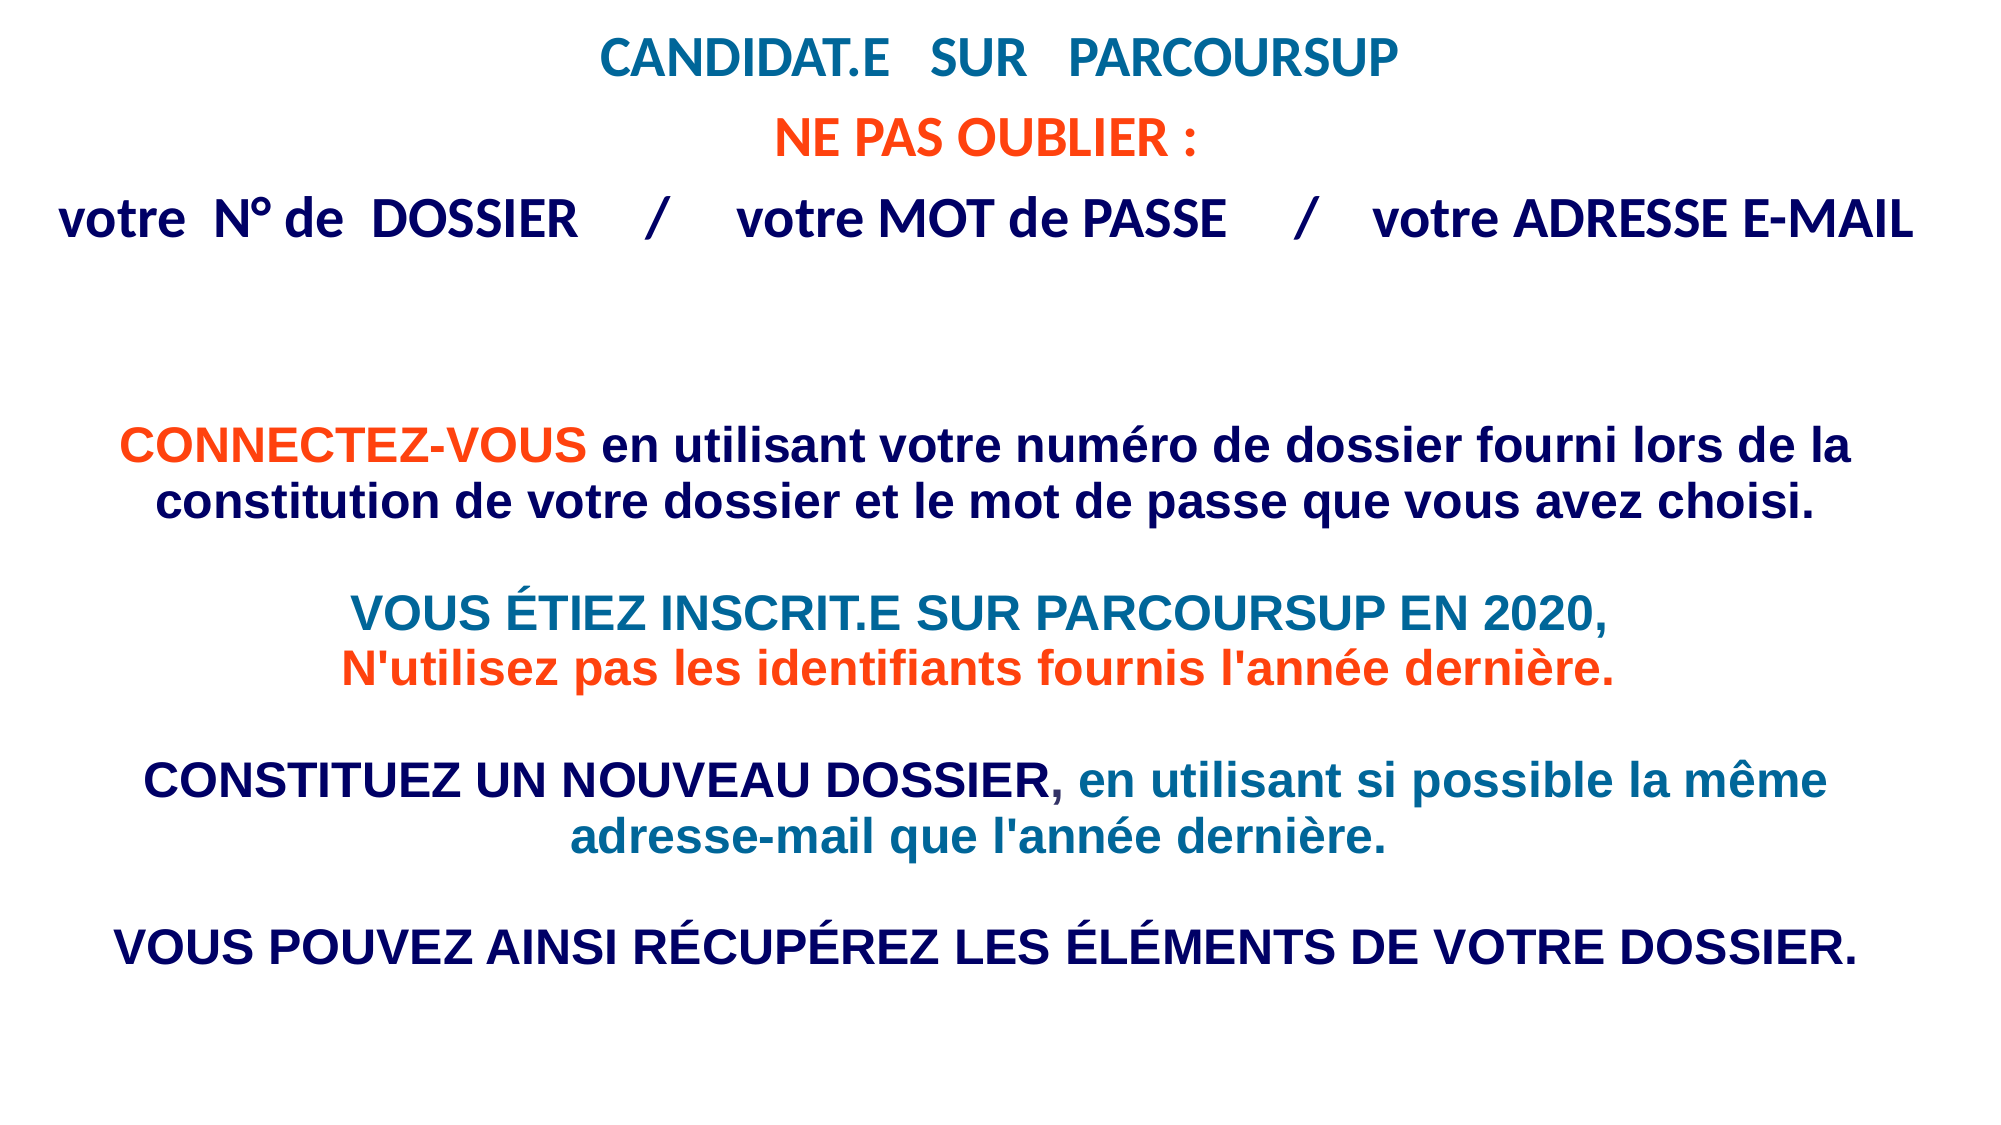

# CANDIDAT.E SUR PARCOURSUP NE PAS OUBLIER : votre N° de DOSSIER / votre MOT de PASSE / votre ADRESSE E-MAIL
CONNECTEZ-VOUS en utilisant votre numéro de dossier fourni lors de la constitution de votre dossier et le mot de passe que vous avez choisi.
VOUS ÉTIEZ INSCRIT.E SUR PARCOURSUP EN 2020,
N'utilisez pas les identifiants fournis l'année dernière.
CONSTITUEZ UN NOUVEAU DOSSIER, en utilisant si possible la même adresse-mail que l'année dernière.
VOUS POUVEZ AINSI RÉCUPÉREZ LES ÉLÉMENTS DE VOTRE DOSSIER.